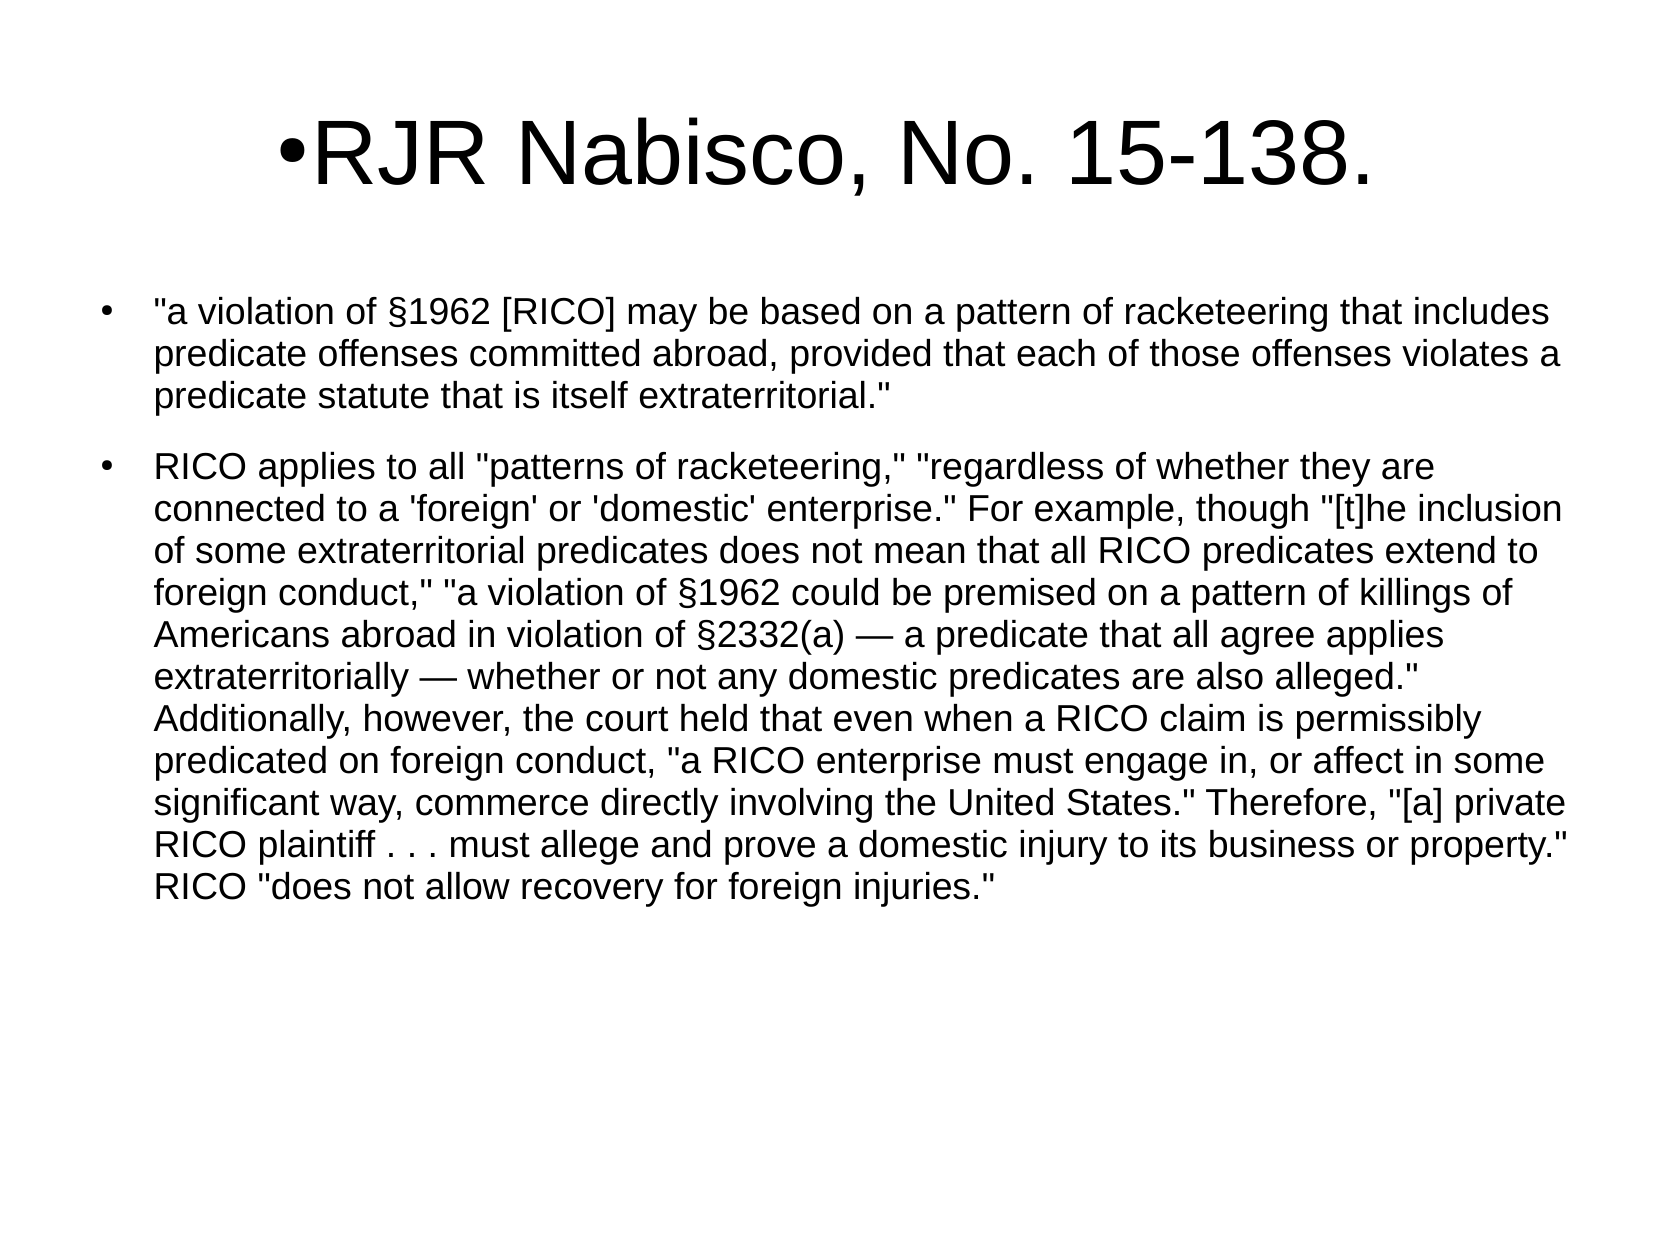

# RJR Nabisco, No. 15-138.
"a violation of §1962 [RICO] may be based on a pattern of racketeering that includes predicate offenses committed abroad, provided that each of those offenses violates a predicate statute that is itself extraterritorial."
RICO applies to all "patterns of racketeering," "regardless of whether they are connected to a 'foreign' or 'domestic' enterprise." For example, though "[t]he inclusion of some extraterritorial predicates does not mean that all RICO predicates extend to foreign conduct," "a violation of §1962 could be premised on a pattern of killings of Americans abroad in violation of §2332(a) — a predicate that all agree applies extraterritorially — whether or not any domestic predicates are also alleged." Additionally, however, the court held that even when a RICO claim is permissibly predicated on foreign conduct, "a RICO enterprise must engage in, or affect in some significant way, commerce directly involving the United States." Therefore, "[a] private RICO plaintiff . . . must allege and prove a domestic injury to its business or property." RICO "does not allow recovery for foreign injuries."